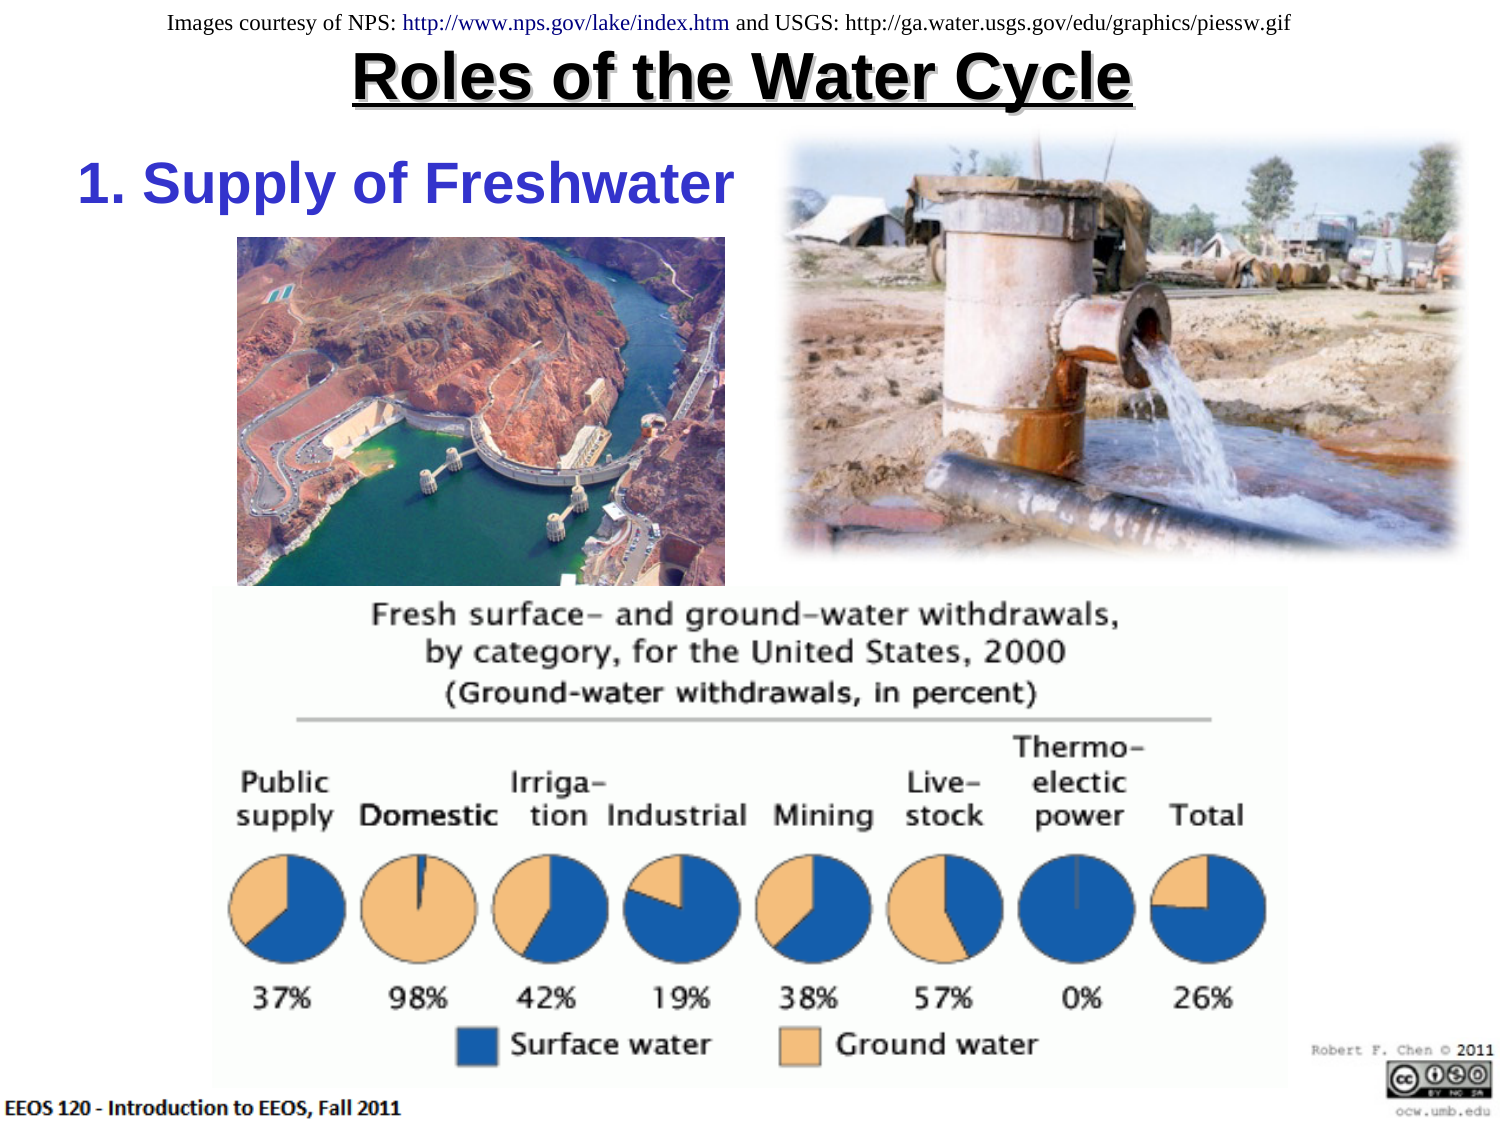

Images courtesy of NPS: http://www.nps.gov/lake/index.htm and USGS: http://ga.water.usgs.gov/edu/graphics/piessw.gif
Roles of the Water Cycle
1. Supply of Freshwater